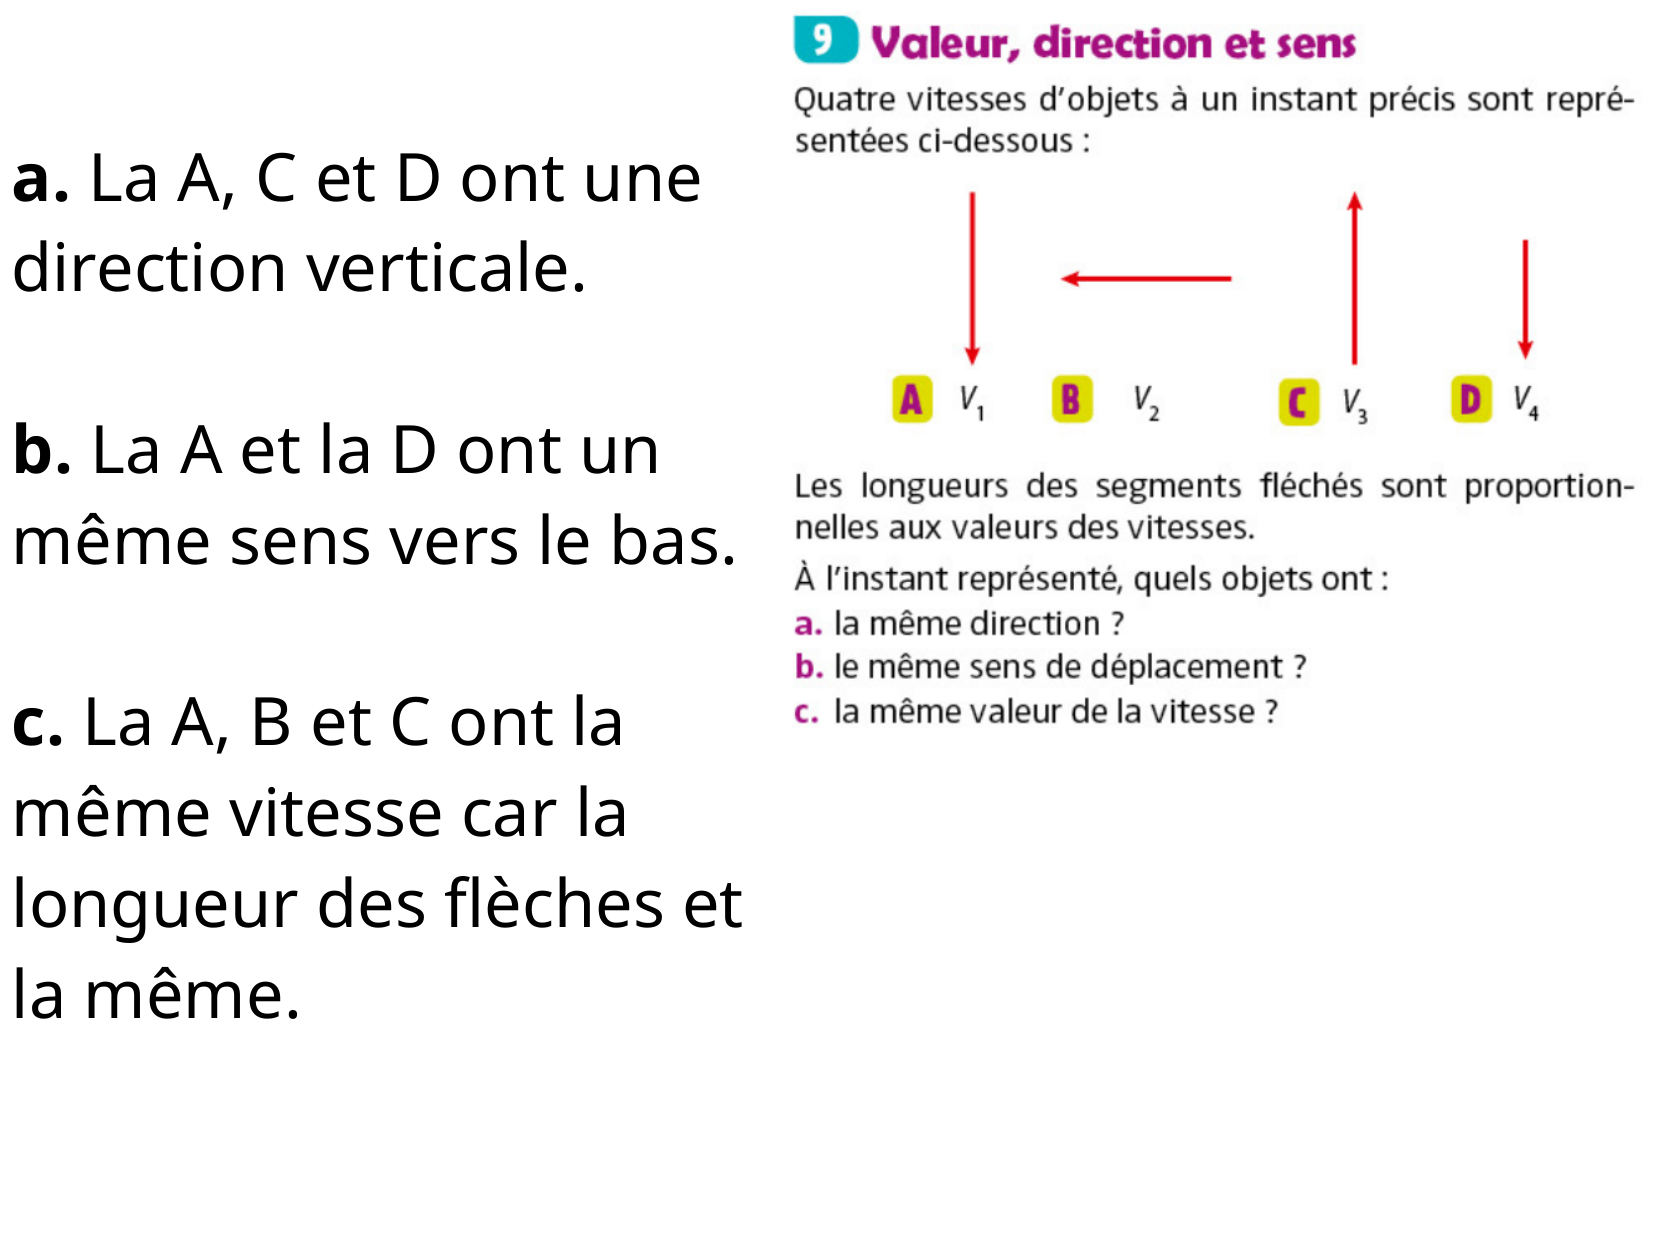

#
a. La A, C et D ont une
direction verticale.
b. La A et la D ont un
même sens vers le bas.
c. La A, B et C ont la
même vitesse car la
longueur des flèches et
la même.